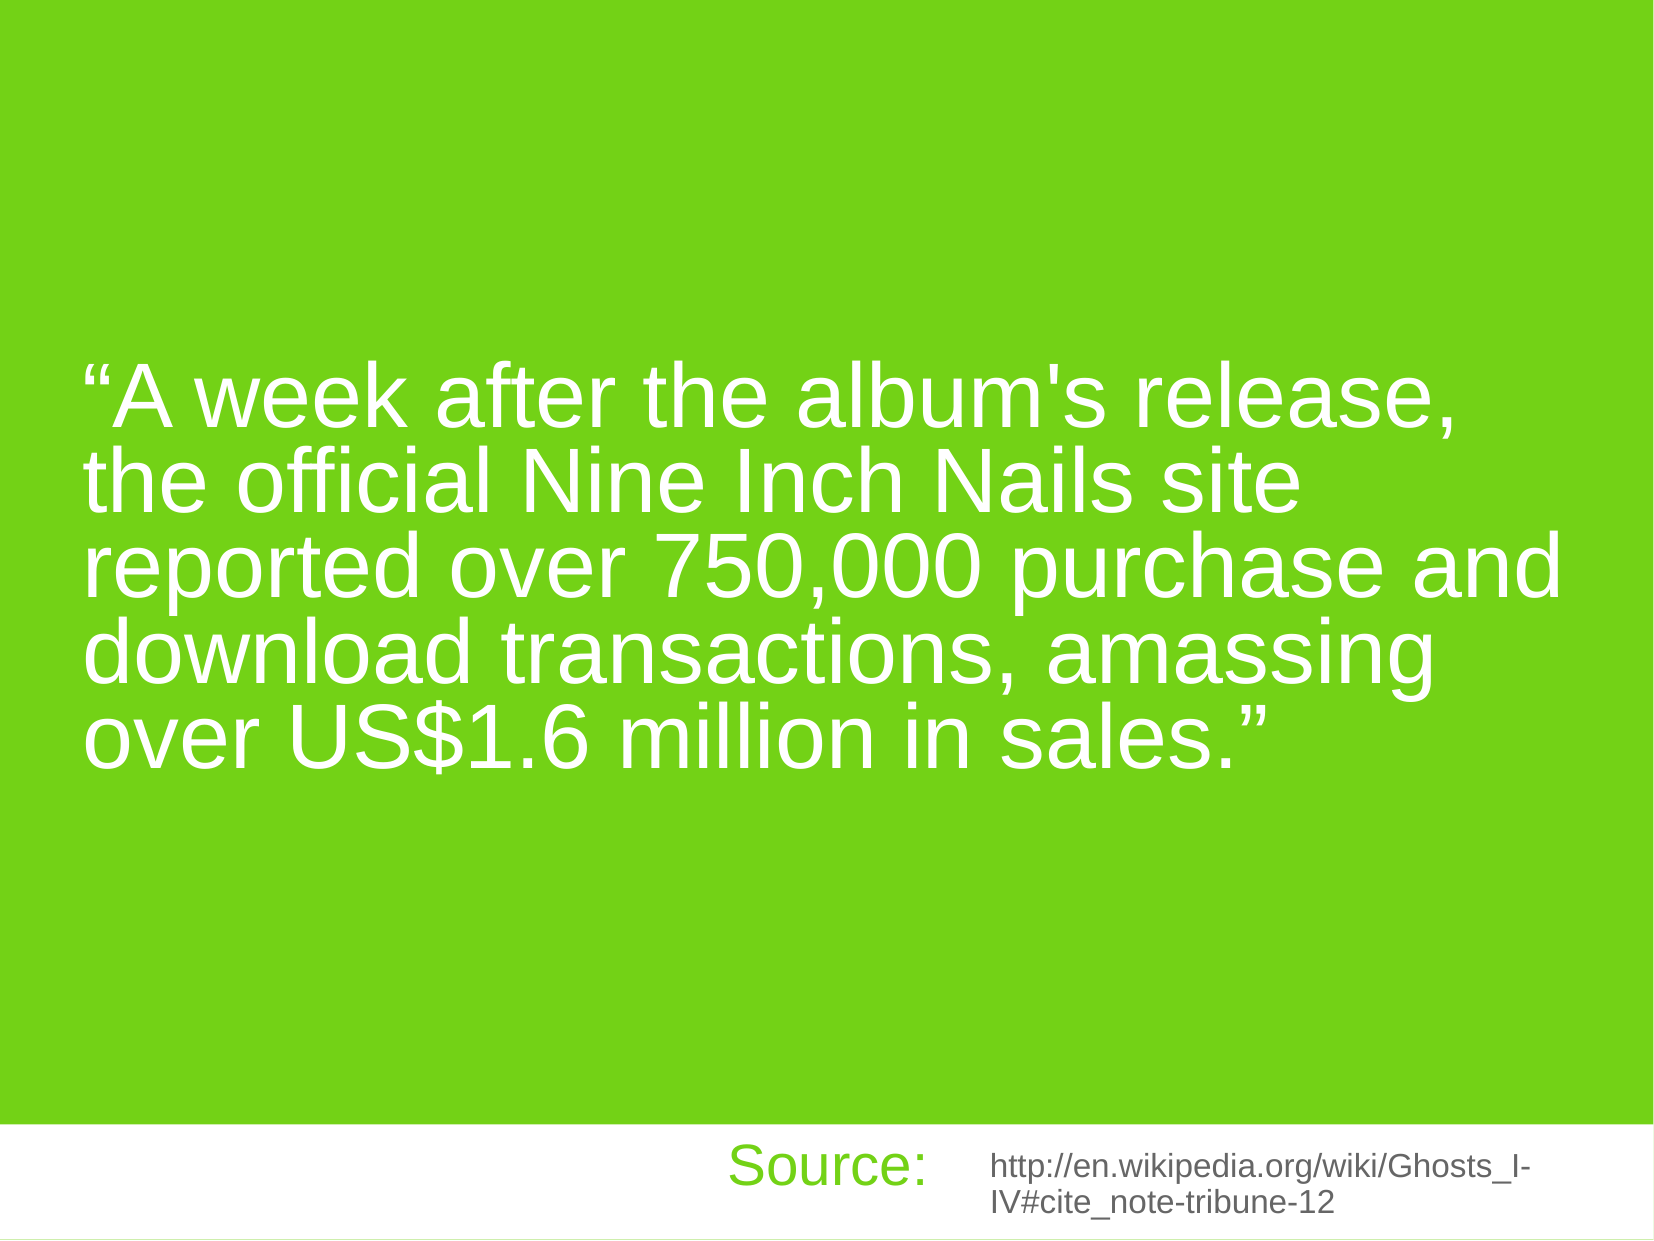

# “A week after the album's release, the official Nine Inch Nails site reported over 750,000 purchase and download transactions, amassing over US$1.6 million in sales.”
http://en.wikipedia.org/wiki/Ghosts_I-IV#cite_note-tribune-12